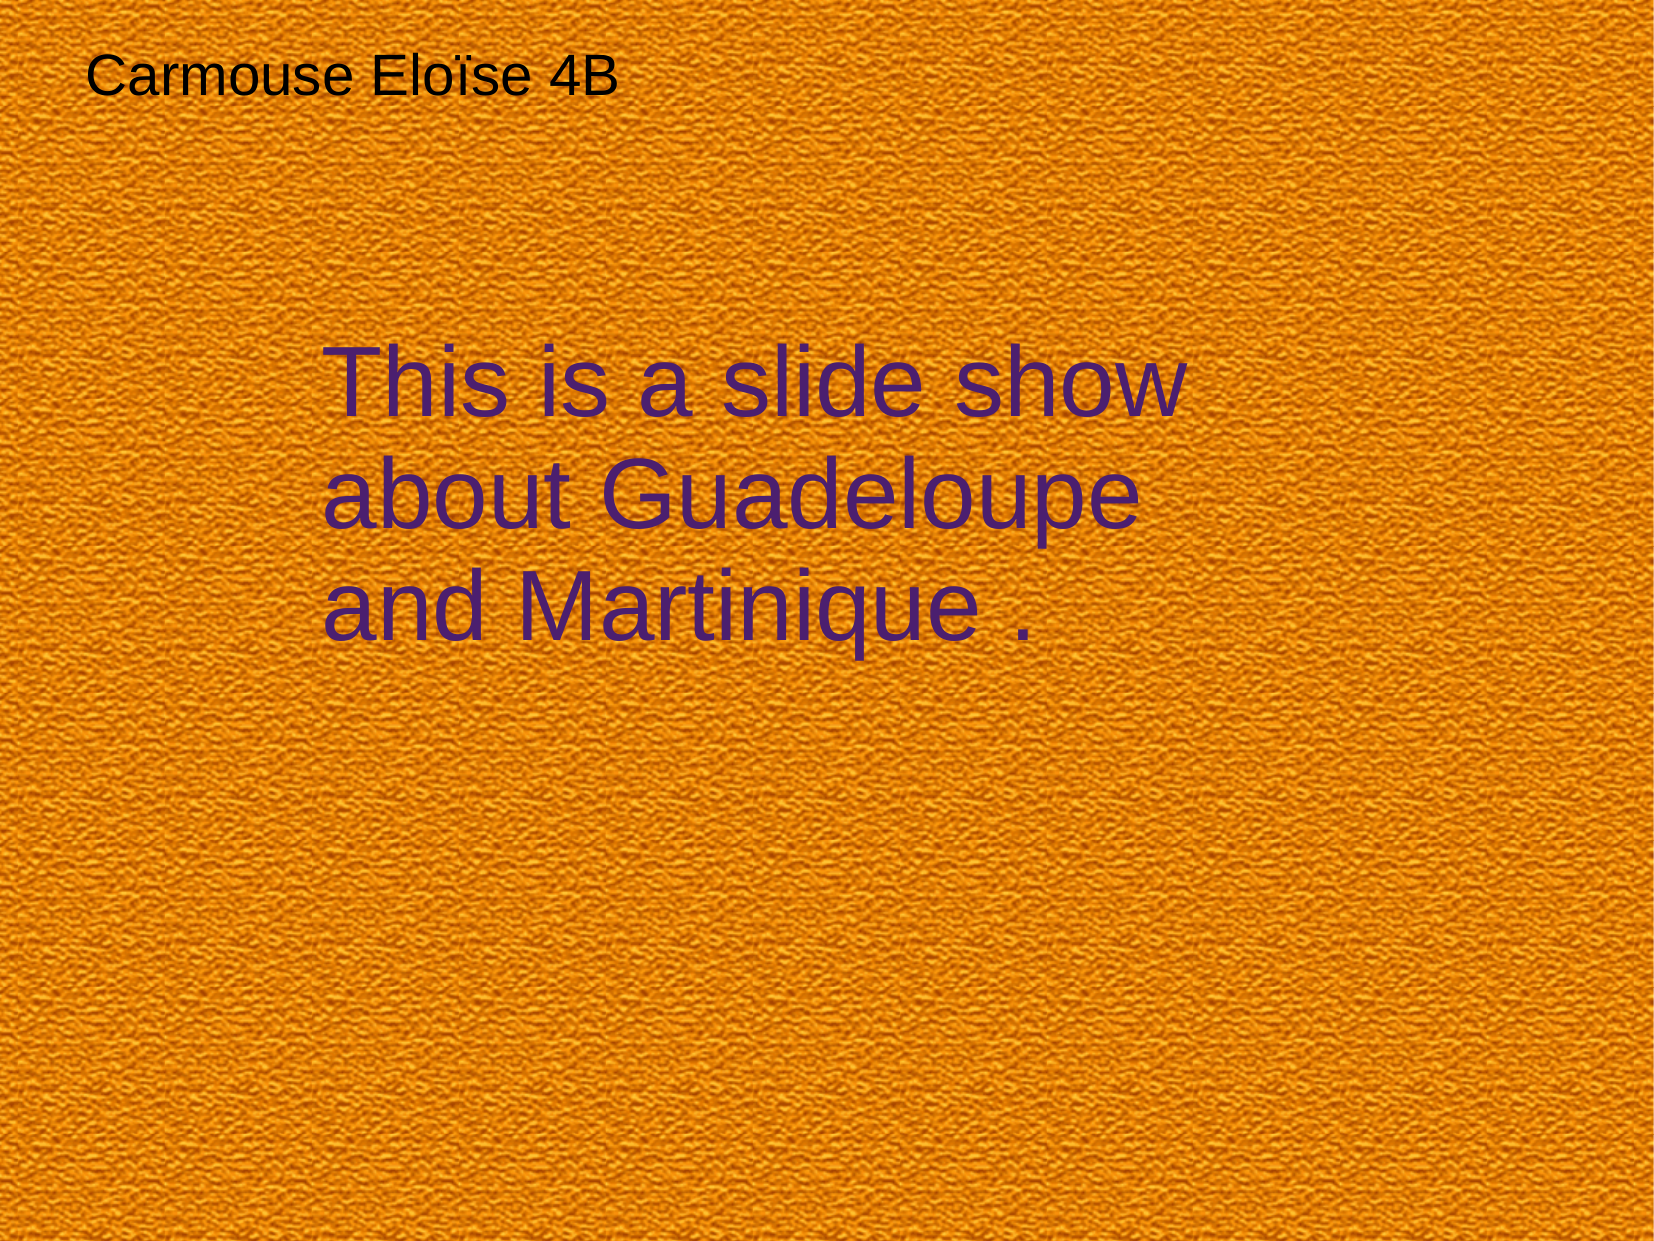

Carmouse Eloïse 4B
This is a slide show about Guadeloupe and Martinique .